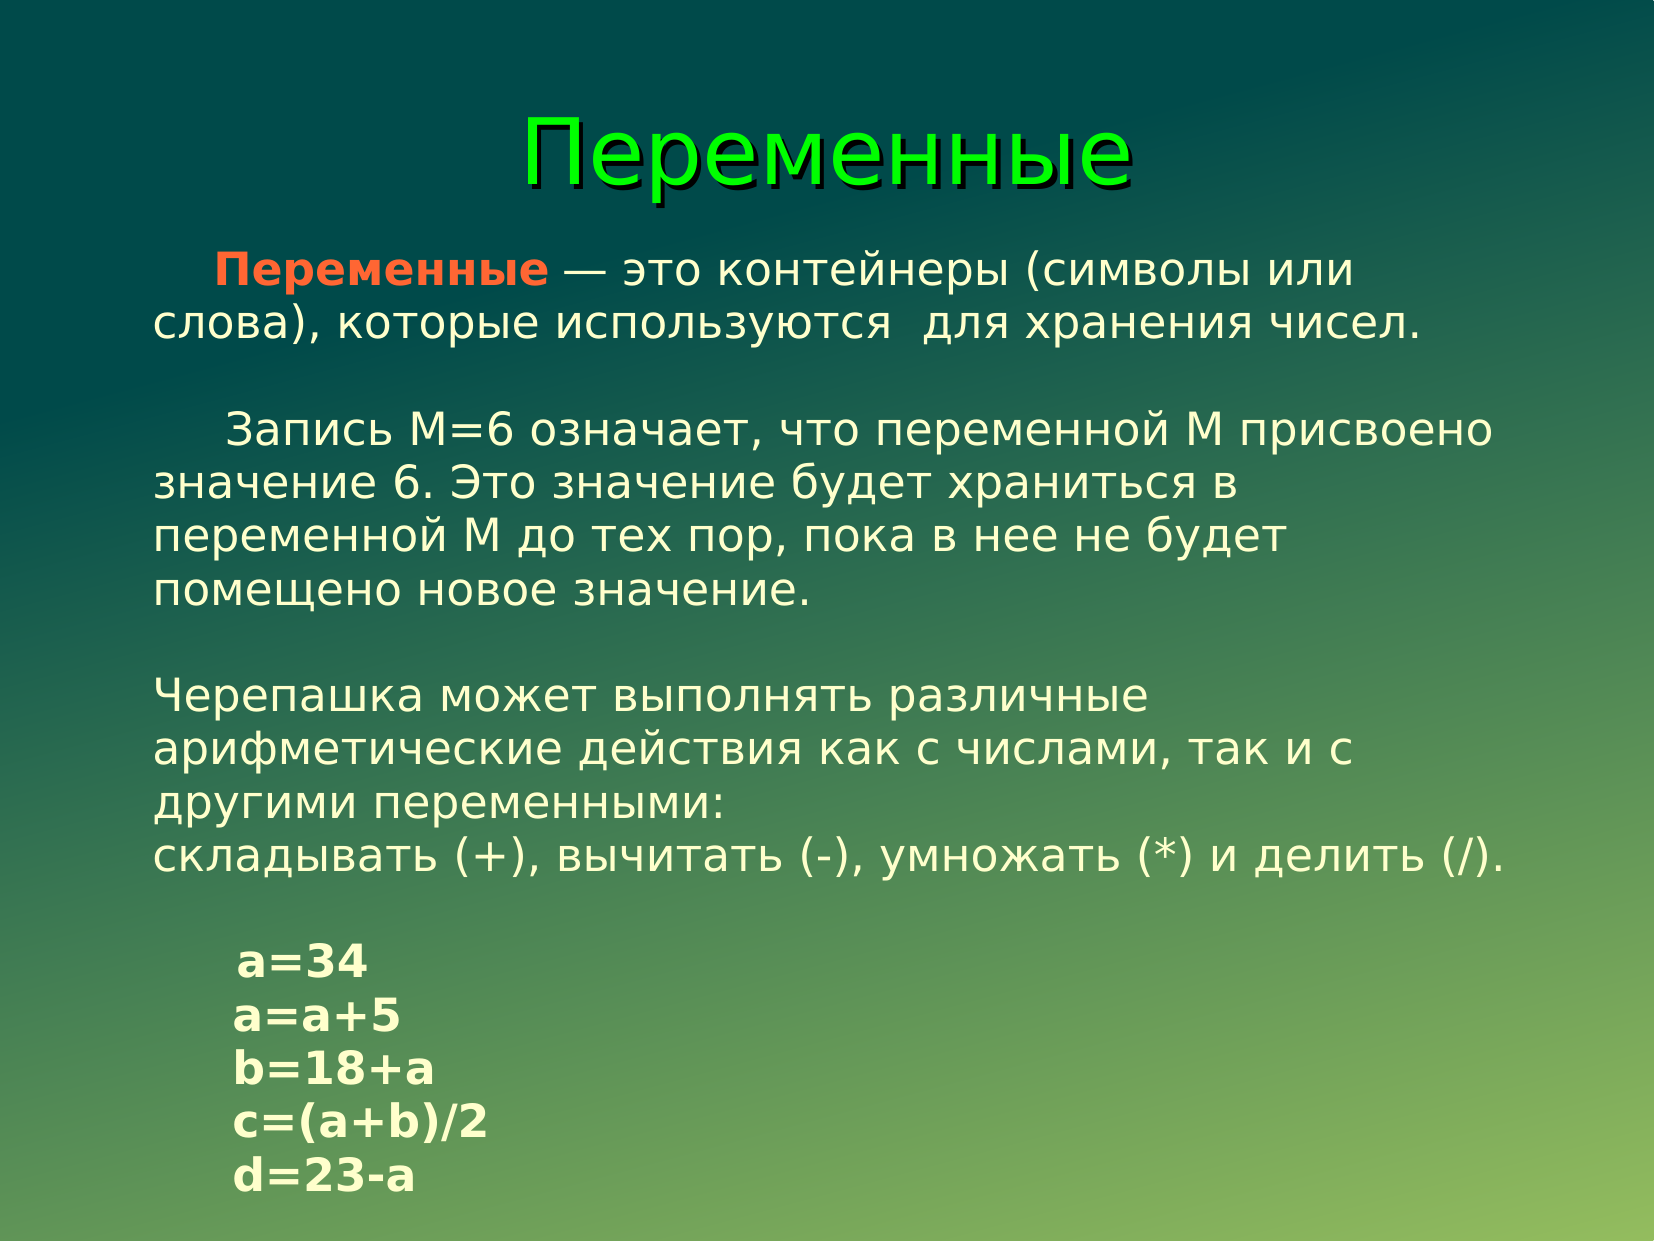

# Переменные
 Переменные — это контейнеры (символы или слова), которые используются для хранения чисел.
 Запись М=6 означает, что переменной М присвоено
значение 6. Это значение будет храниться в переменной М до тех пор, пока в нее не будет помещено новое значение.
Черепашка может выполнять различные арифметические действия как с числами, так и с другими переменными:
складывать (+), вычитать (-), умножать (*) и делить (/).
 a=34
 а=а+5
 b=18+a
 c=(a+b)/2
 d=23-a